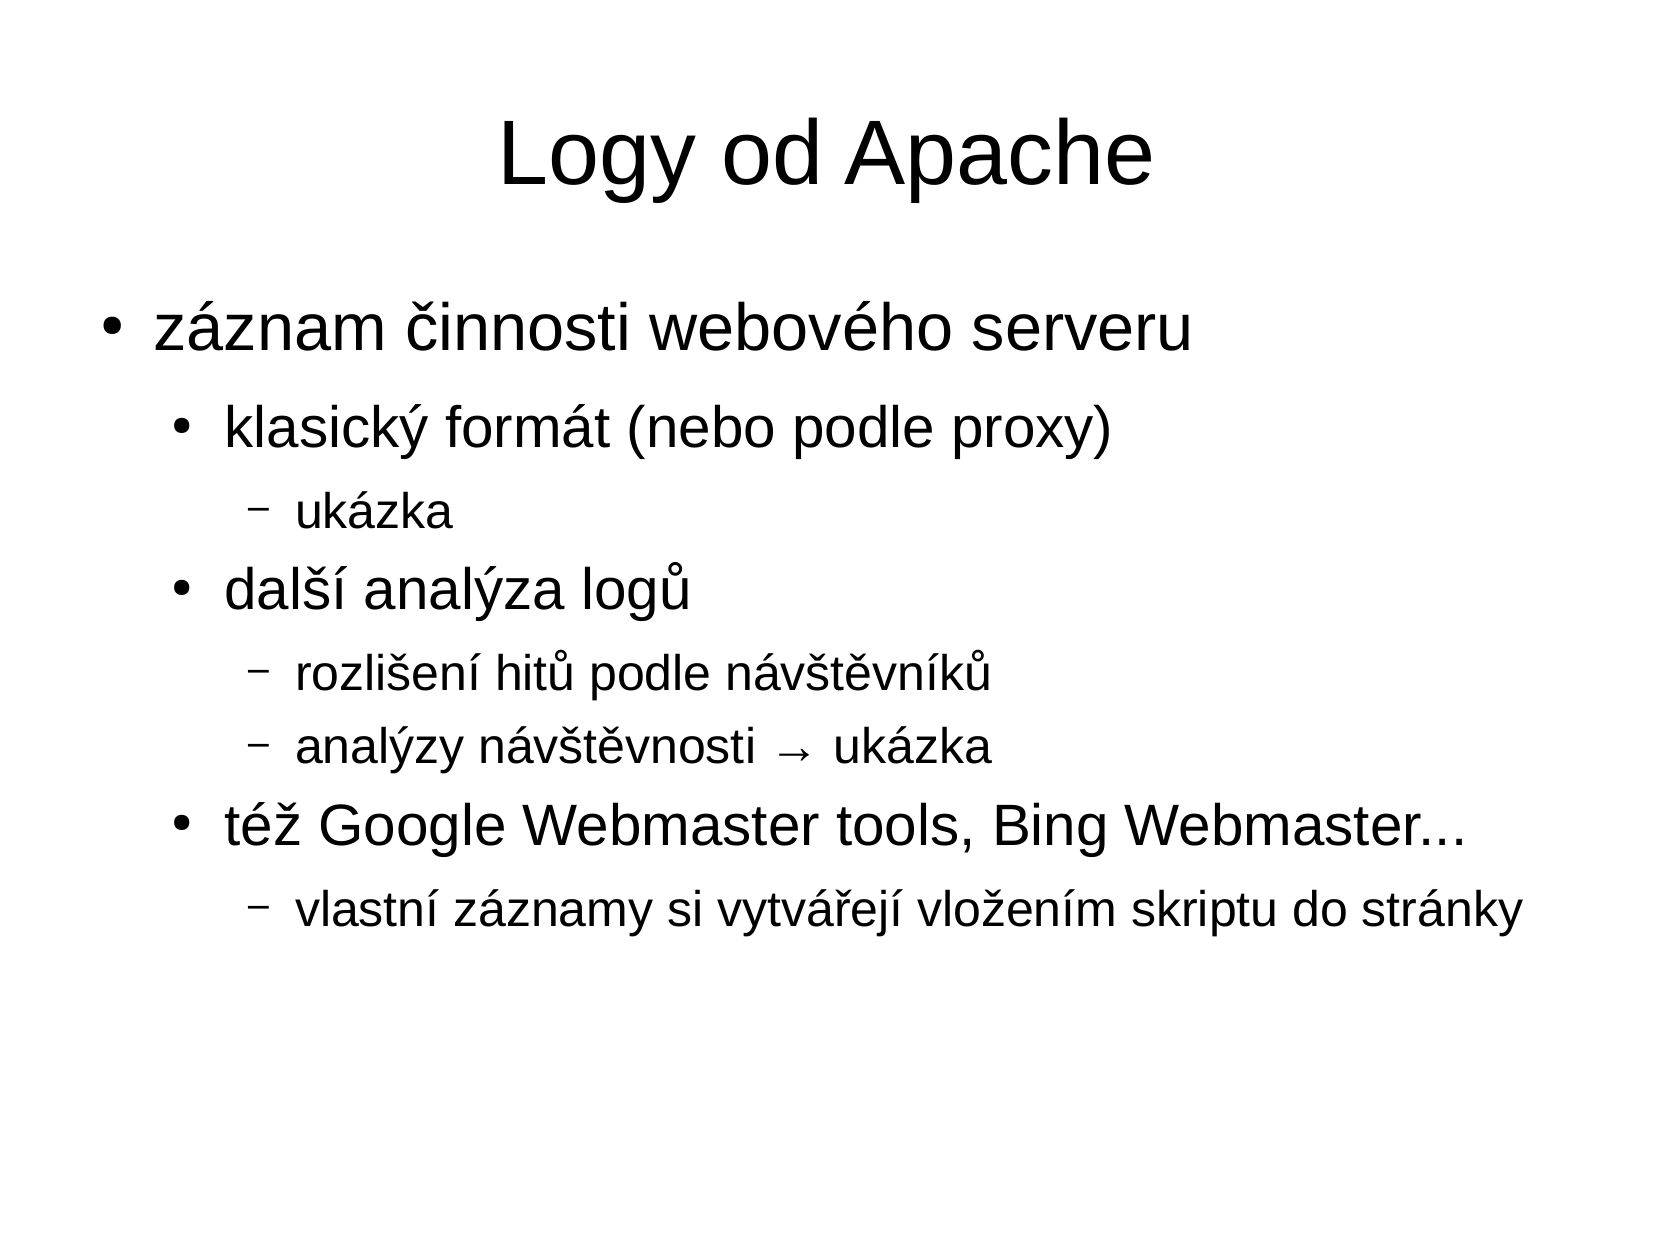

# Logy od Apache
záznam činnosti webového serveru
klasický formát (nebo podle proxy)
ukázka
další analýza logů
rozlišení hitů podle návštěvníků
analýzy návštěvnosti → ukázka
též Google Webmaster tools, Bing Webmaster...
vlastní záznamy si vytvářejí vložením skriptu do stránky